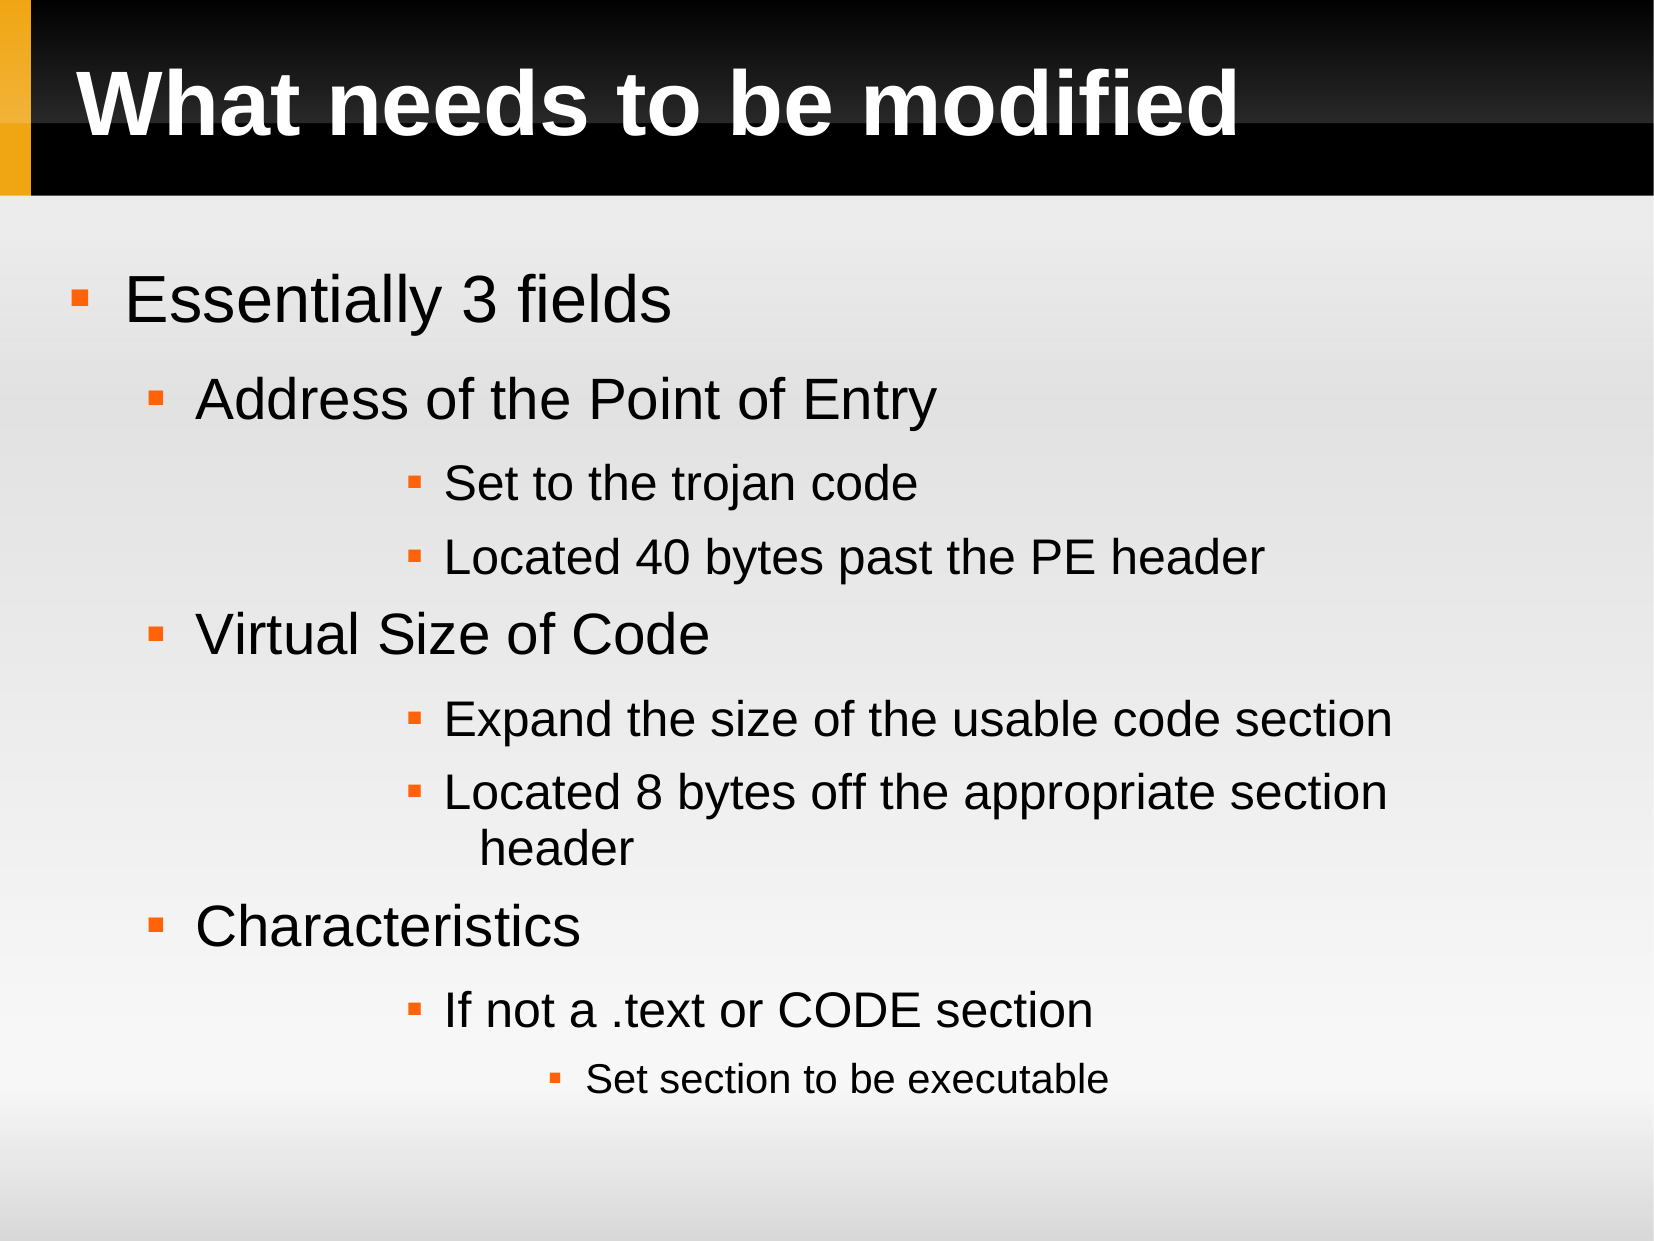

# What needs to be modified
Essentially 3 fields
Address of the Point of Entry
Set to the trojan code
Located 40 bytes past the PE header
Virtual Size of Code
Expand the size of the usable code section
Located 8 bytes off the appropriate section header
Characteristics
If not a .text or CODE section
Set section to be executable